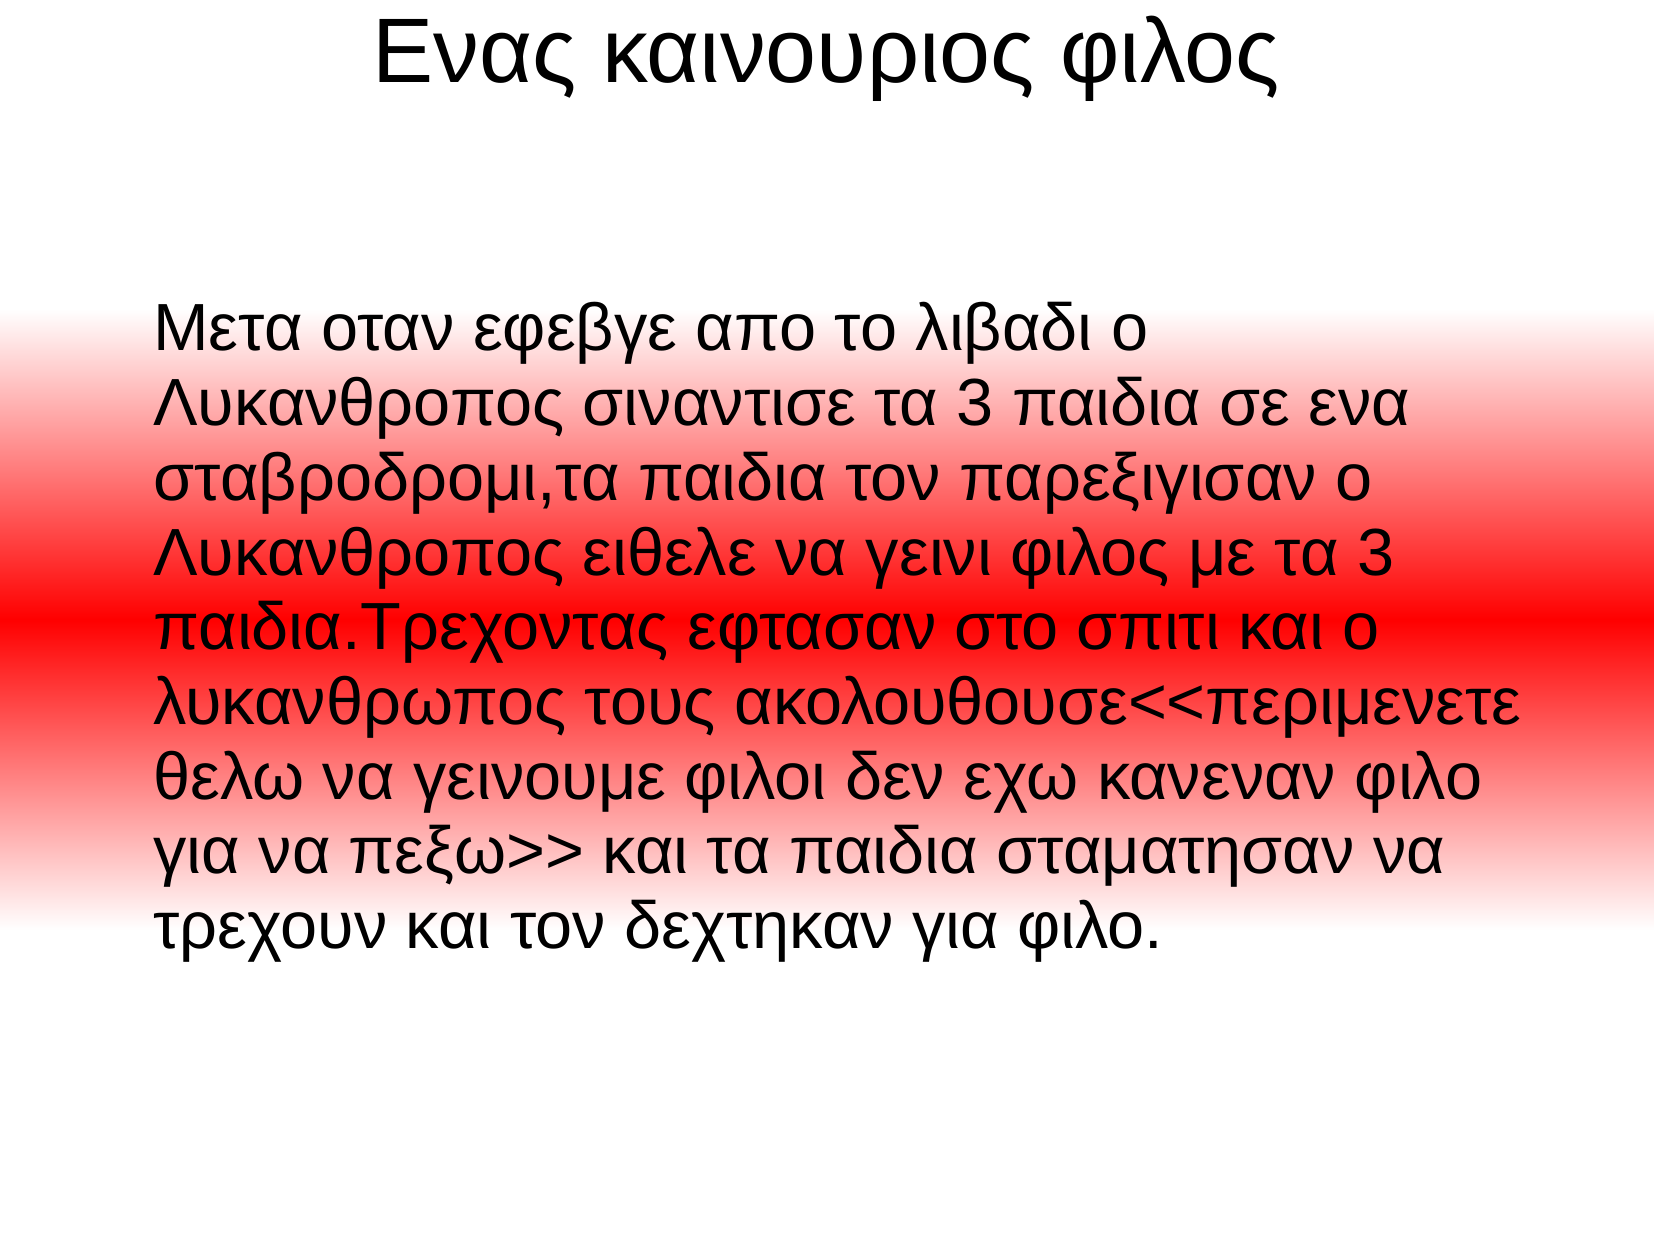

# Ενας καινουριος φιλος
Μετα οταν εφεβγε απο το λιβαδι ο Λυκανθροπος σιναντισε τα 3 παιδια σε ενα σταβροδρομι,τα παιδια τον παρεξιγισαν ο Λυκανθροπος ειθελε να γεινι φιλος με τα 3 παιδια.Τρεχοντας εφτασαν στο σπιτι και ο λυκανθρωπος τους ακολουθουσε<<περιμενετε θελω να γεινουμε φιλοι δεν εχω κανεναν φιλο για να πεξω>> και τα παιδια σταματησαν να τρεχουν και τον δεχτηκαν για φιλο.